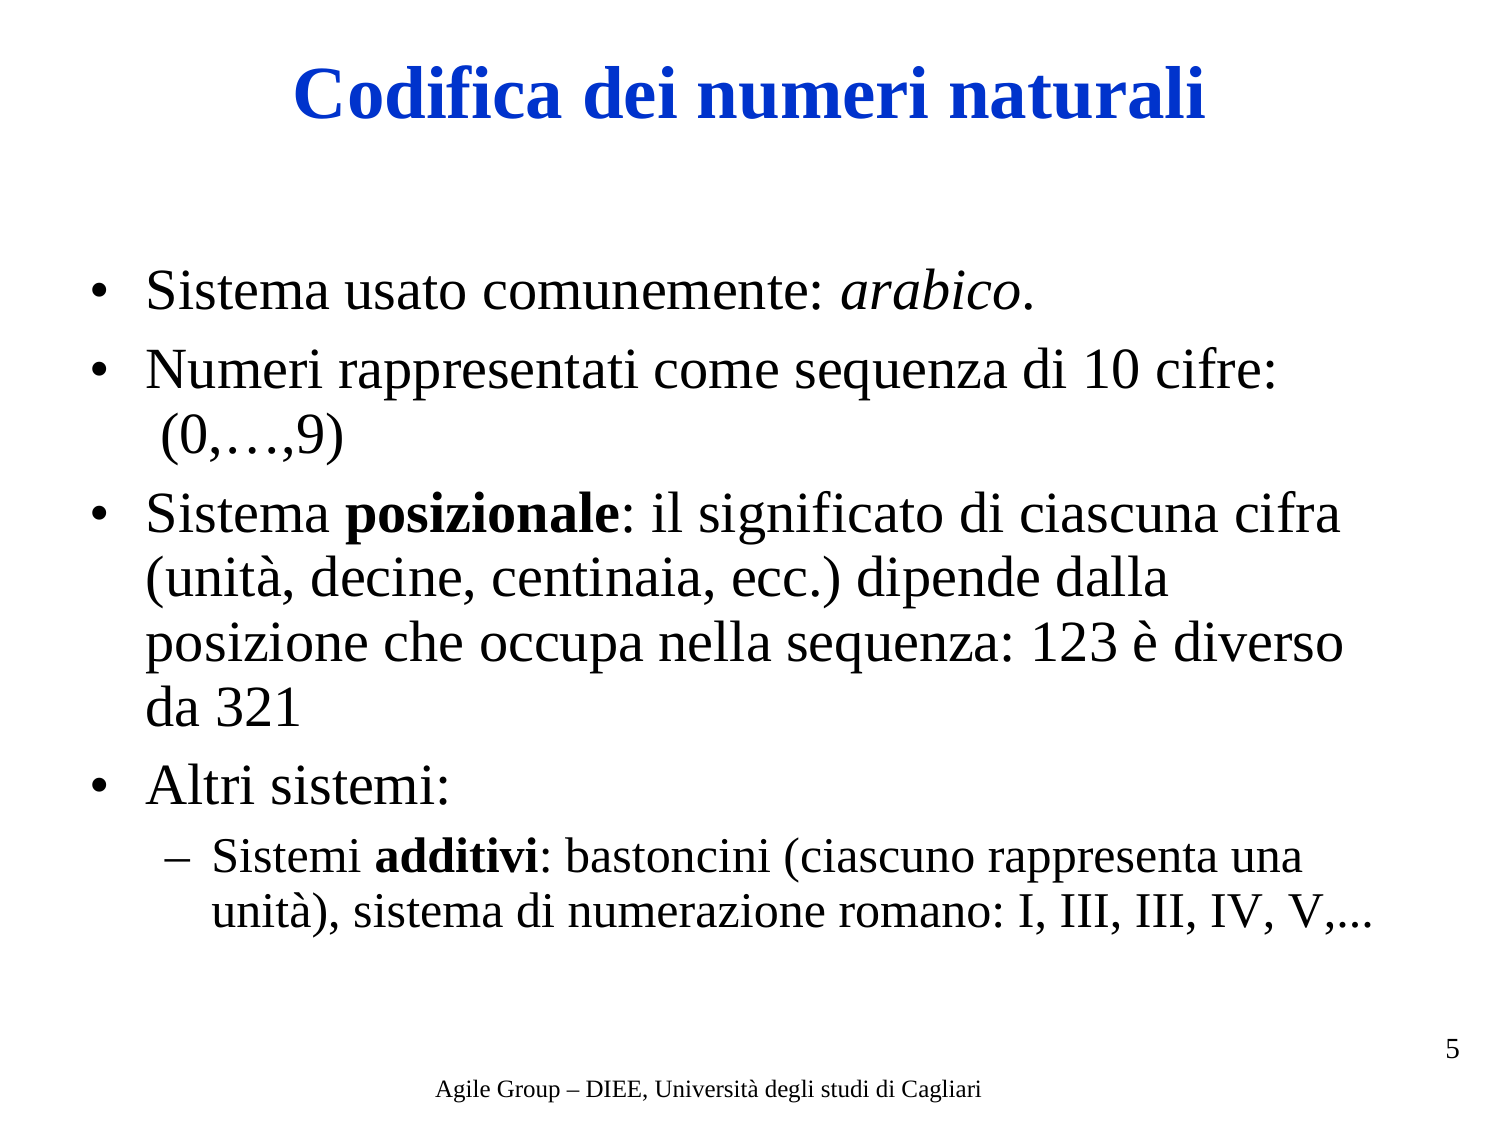

# Codifica dei numeri naturali
Sistema usato comunemente: arabico.
Numeri rappresentati come sequenza di 10 cifre:
 (0,…,9)
Sistema posizionale: il significato di ciascuna cifra (unità, decine, centinaia, ecc.) dipende dalla posizione che occupa nella sequenza: 123 è diverso da 321
Altri sistemi:
Sistemi additivi: bastoncini (ciascuno rappresenta una unità), sistema di numerazione romano: I, III, III, IV, V,...
5